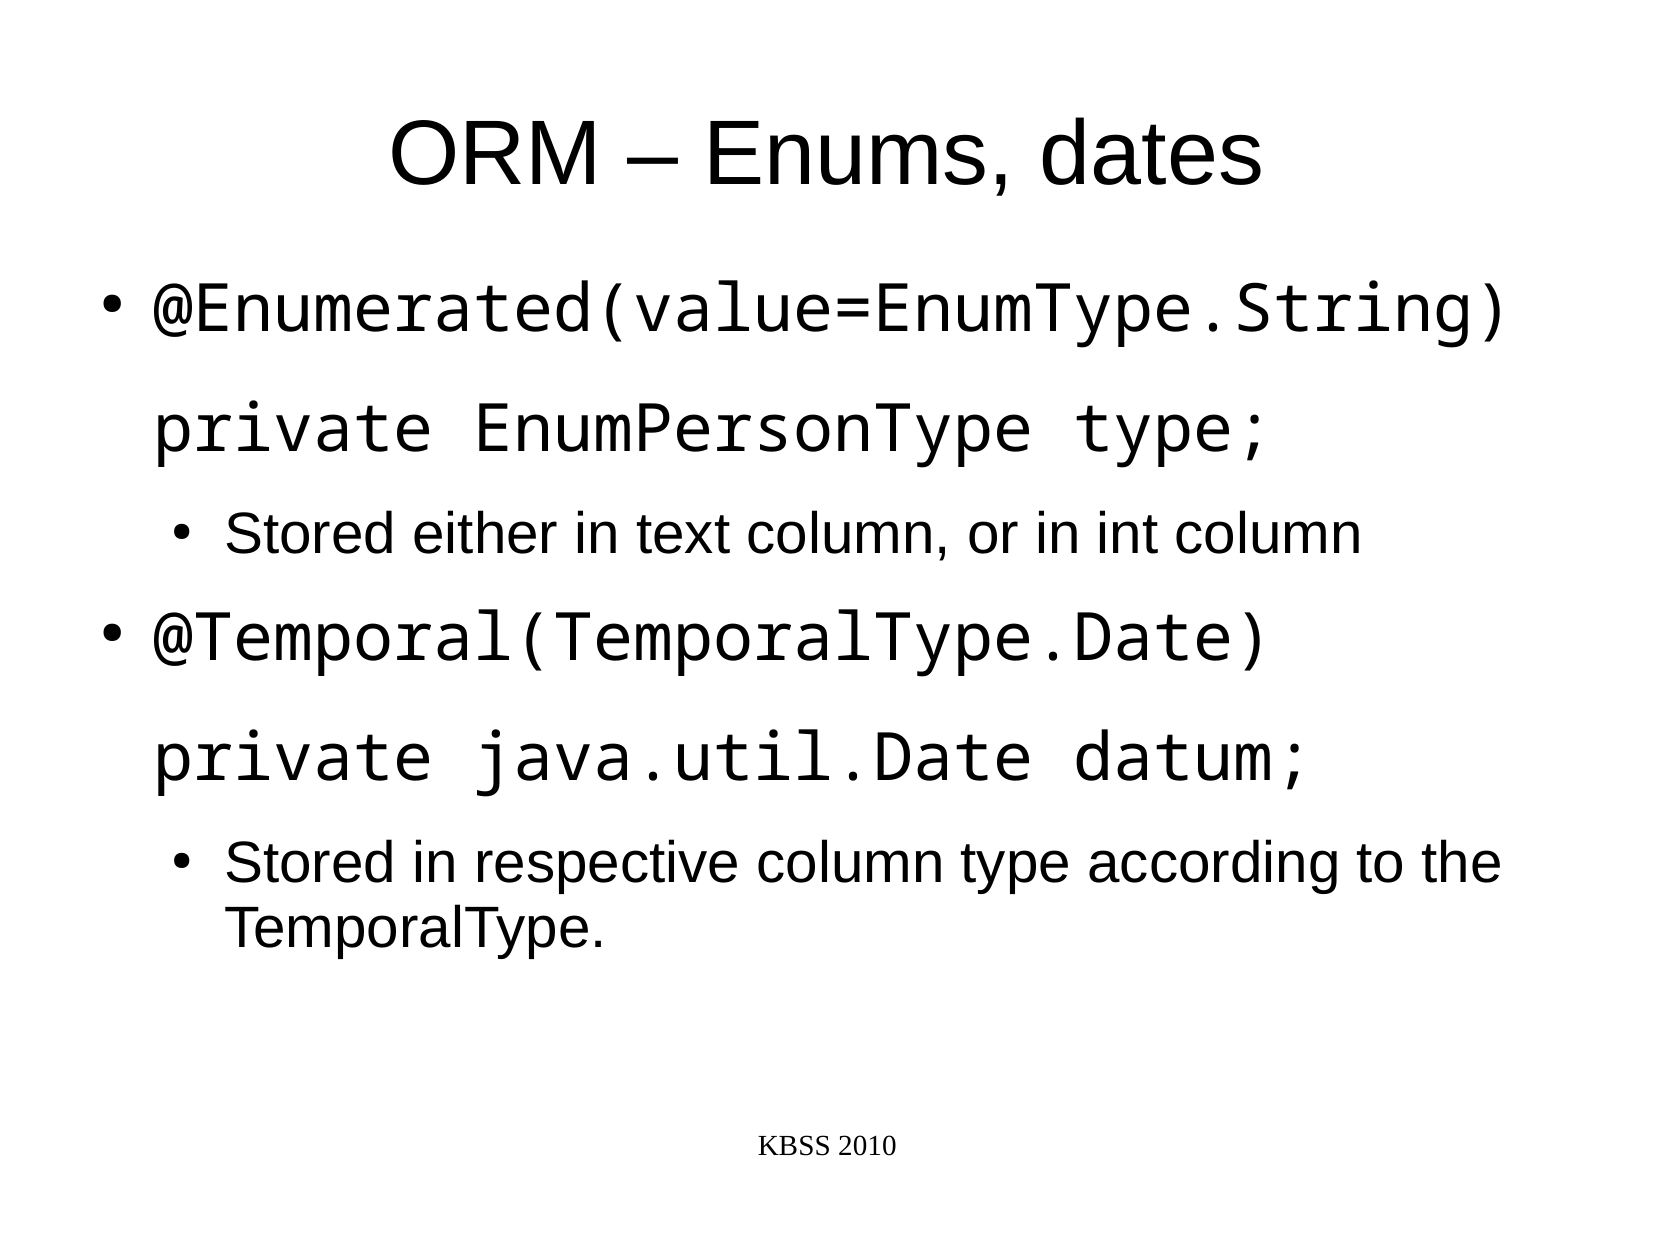

# ORM – Enums, dates
@Enumerated(value=EnumType.String)
private EnumPersonType type;
Stored either in text column, or in int column
@Temporal(TemporalType.Date)
private java.util.Date datum;
Stored in respective column type according to the TemporalType.
KBSS 2010